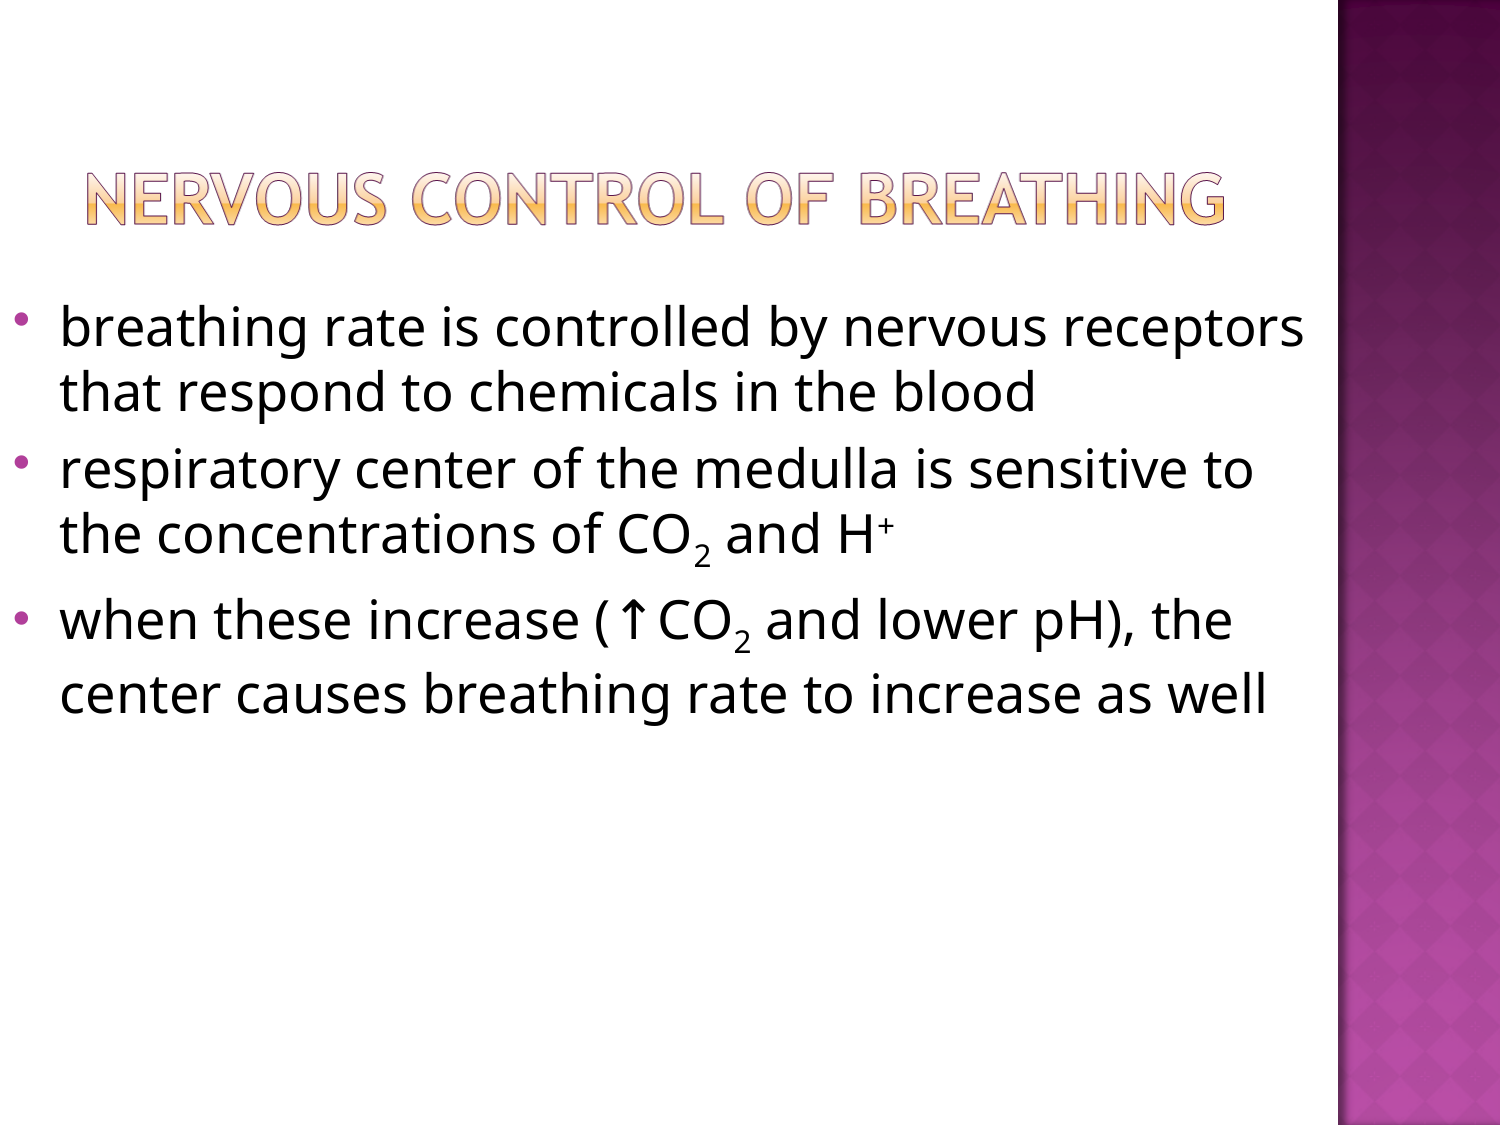

# breathing rate is controlled by nervous receptors that respond to chemicals in the blood
respiratory center of the medulla is sensitive to the concentrations of CO2 and H+
when these increase (↑CO2 and lower pH), the center causes breathing rate to increase as well